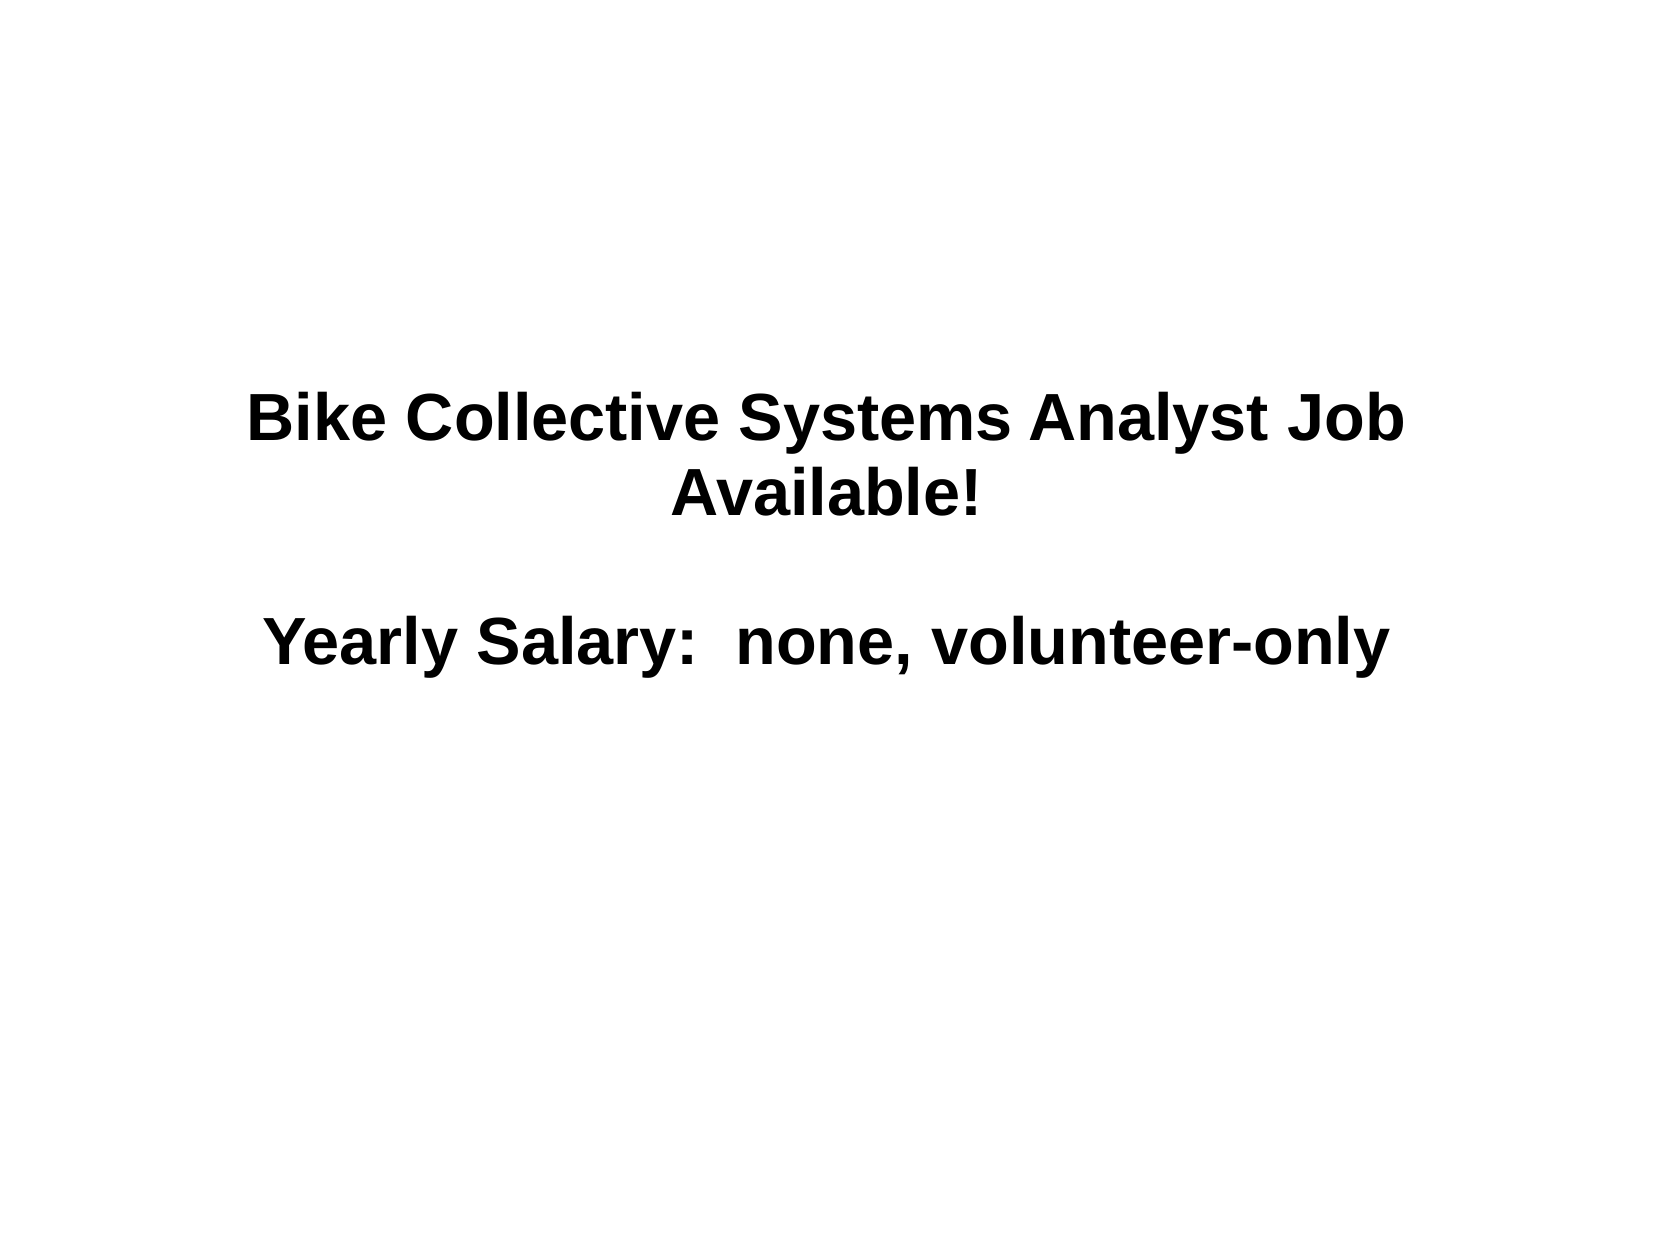

# Bike Collective Systems Analyst Job Available!
Yearly Salary: none, volunteer-only